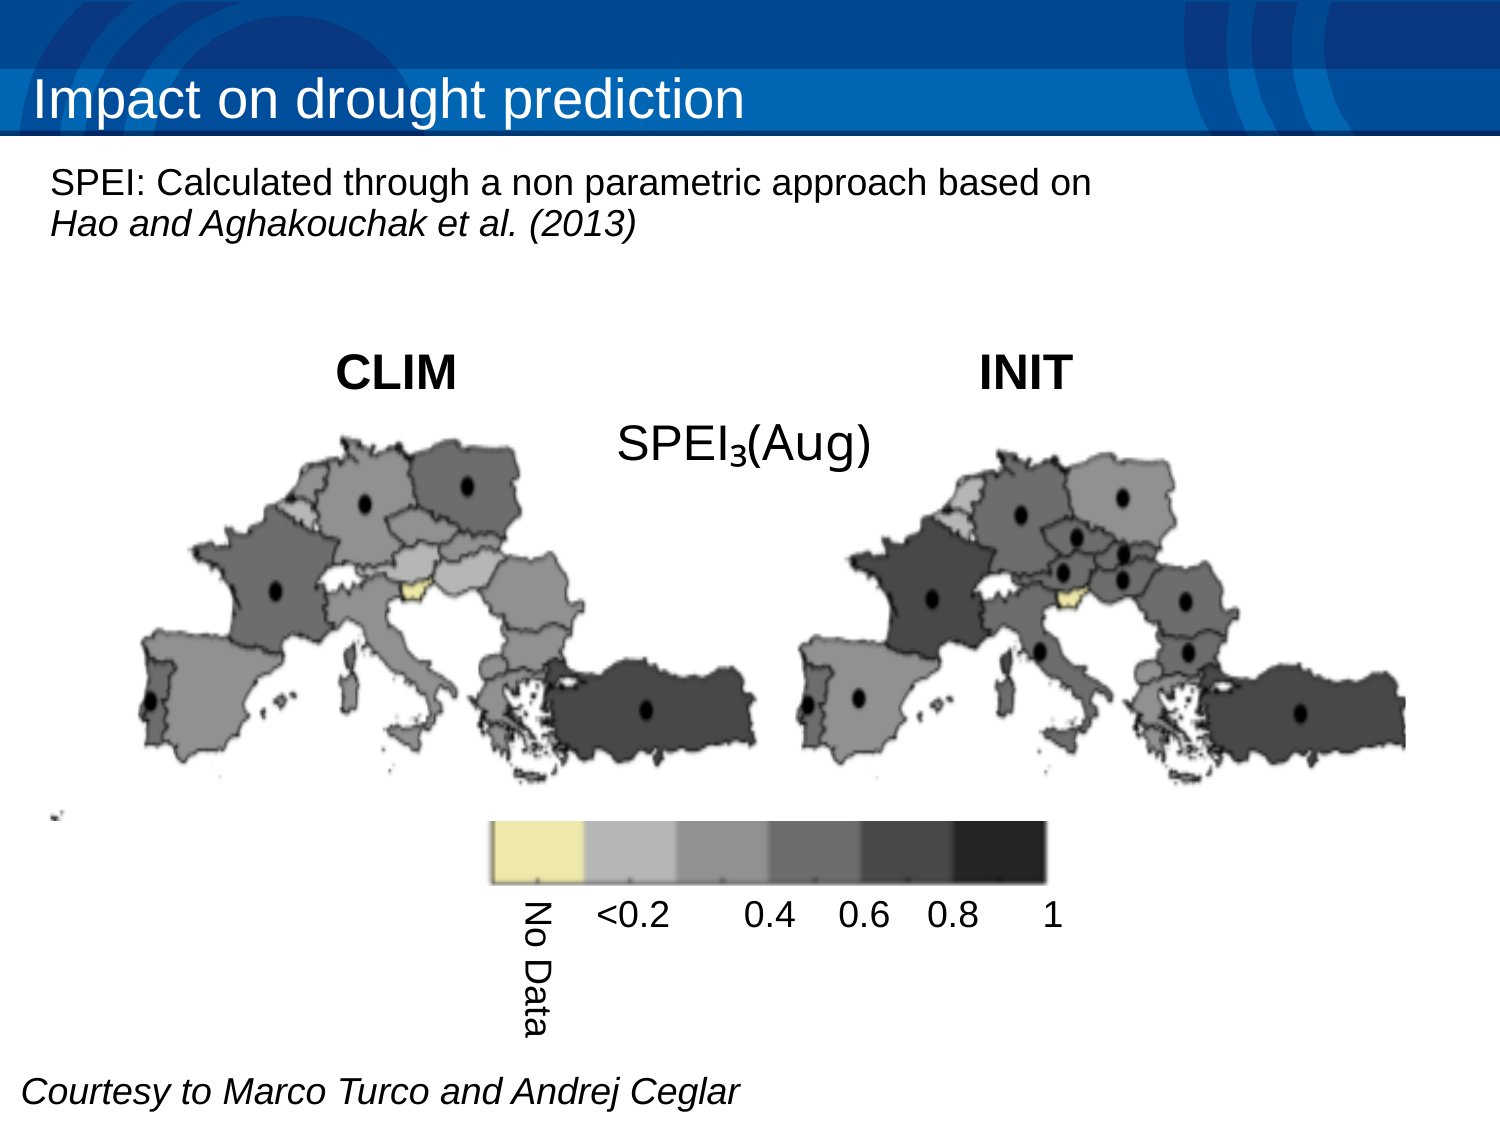

# Impact on drought prediction
SPEI: Calculated through a non parametric approach based on
Hao and Aghakouchak et al. (2013)
CLIM
INIT
SPEI₃(Aug)
<0.2
0.4
0.6
0.8
 1
No Data
Courtesy to Marco Turco and Andrej Ceglar